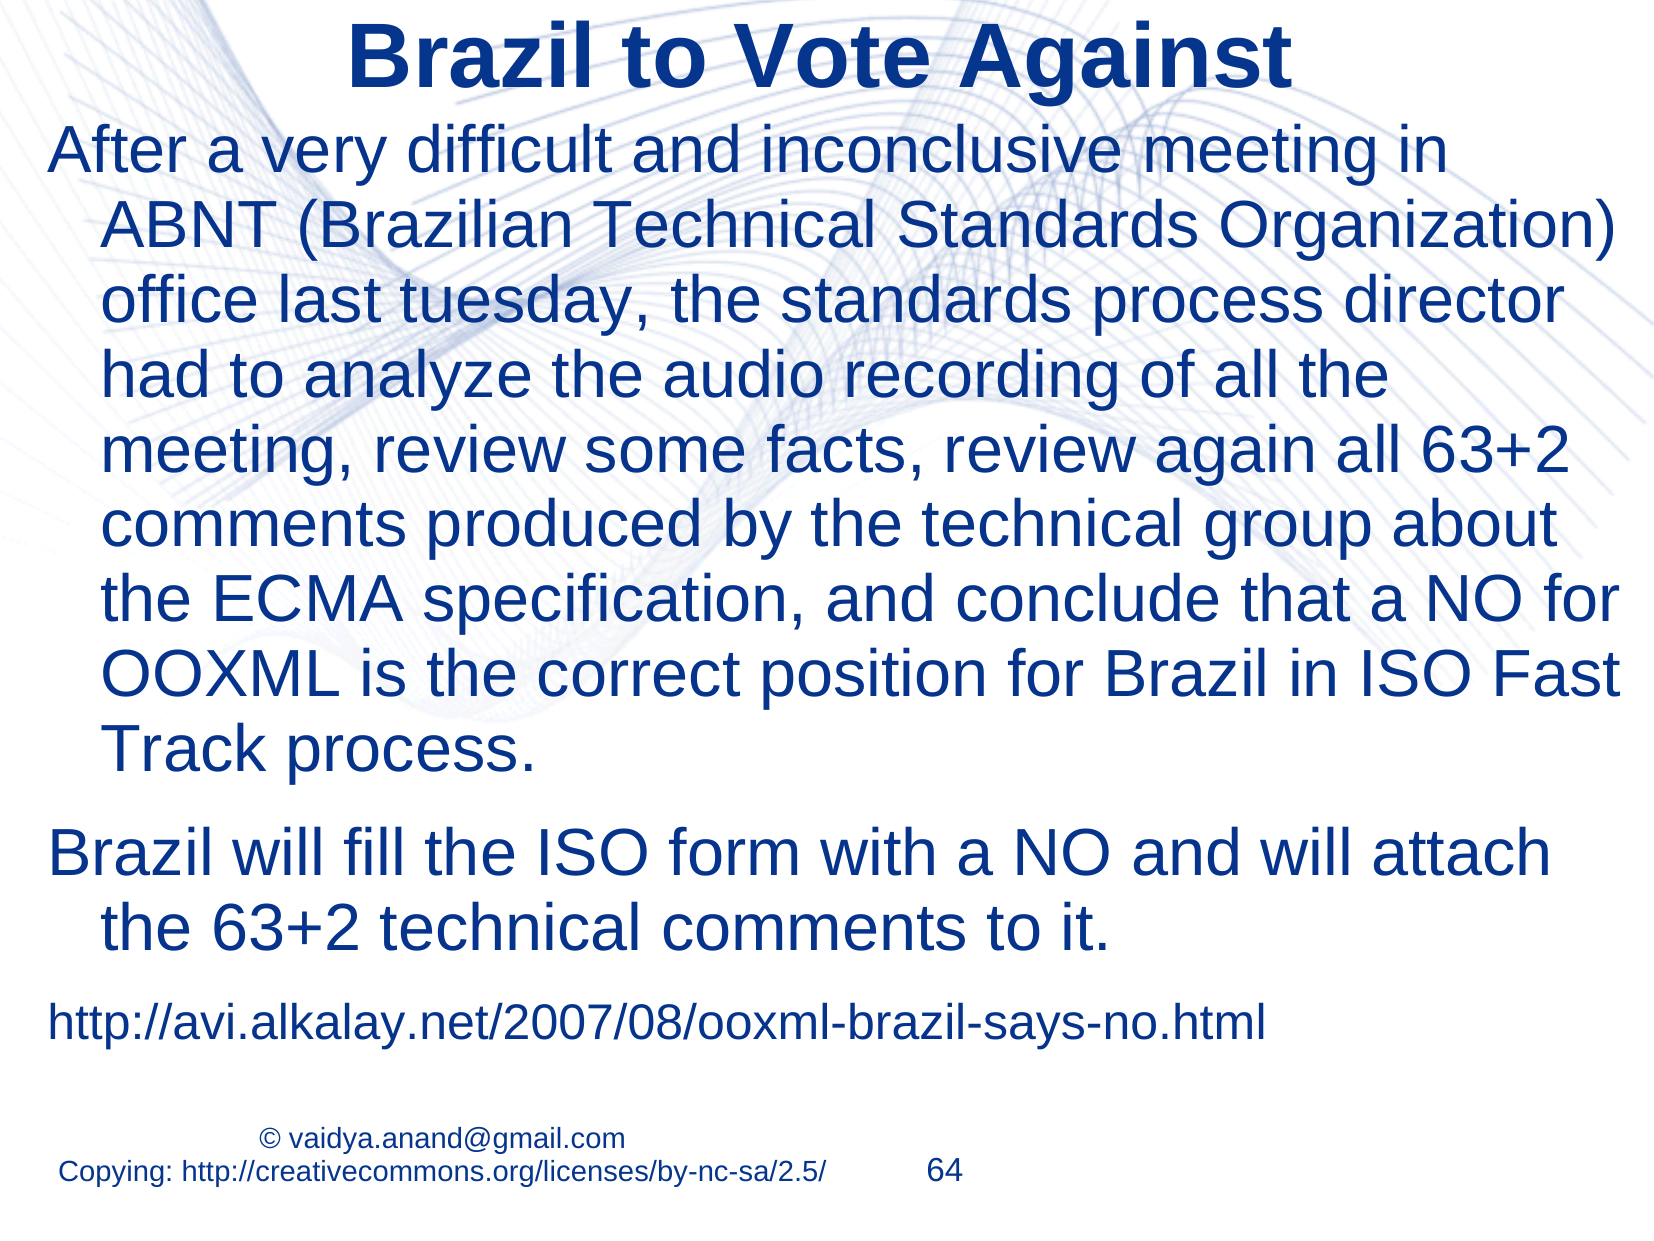

# Brazil to Vote Against
After a very difficult and inconclusive meeting in ABNT (Brazilian Technical Standards Organization) office last tuesday, the standards process director had to analyze the audio recording of all the meeting, review some facts, review again all 63+2 comments produced by the technical group about the ECMA specification, and conclude that a NO for OOXML is the correct position for Brazil in ISO Fast Track process.
Brazil will fill the ISO form with a NO and will attach the 63+2 technical comments to it.
http://avi.alkalay.net/2007/08/ooxml-brazil-says-no.html
http://www.broffice.org
64